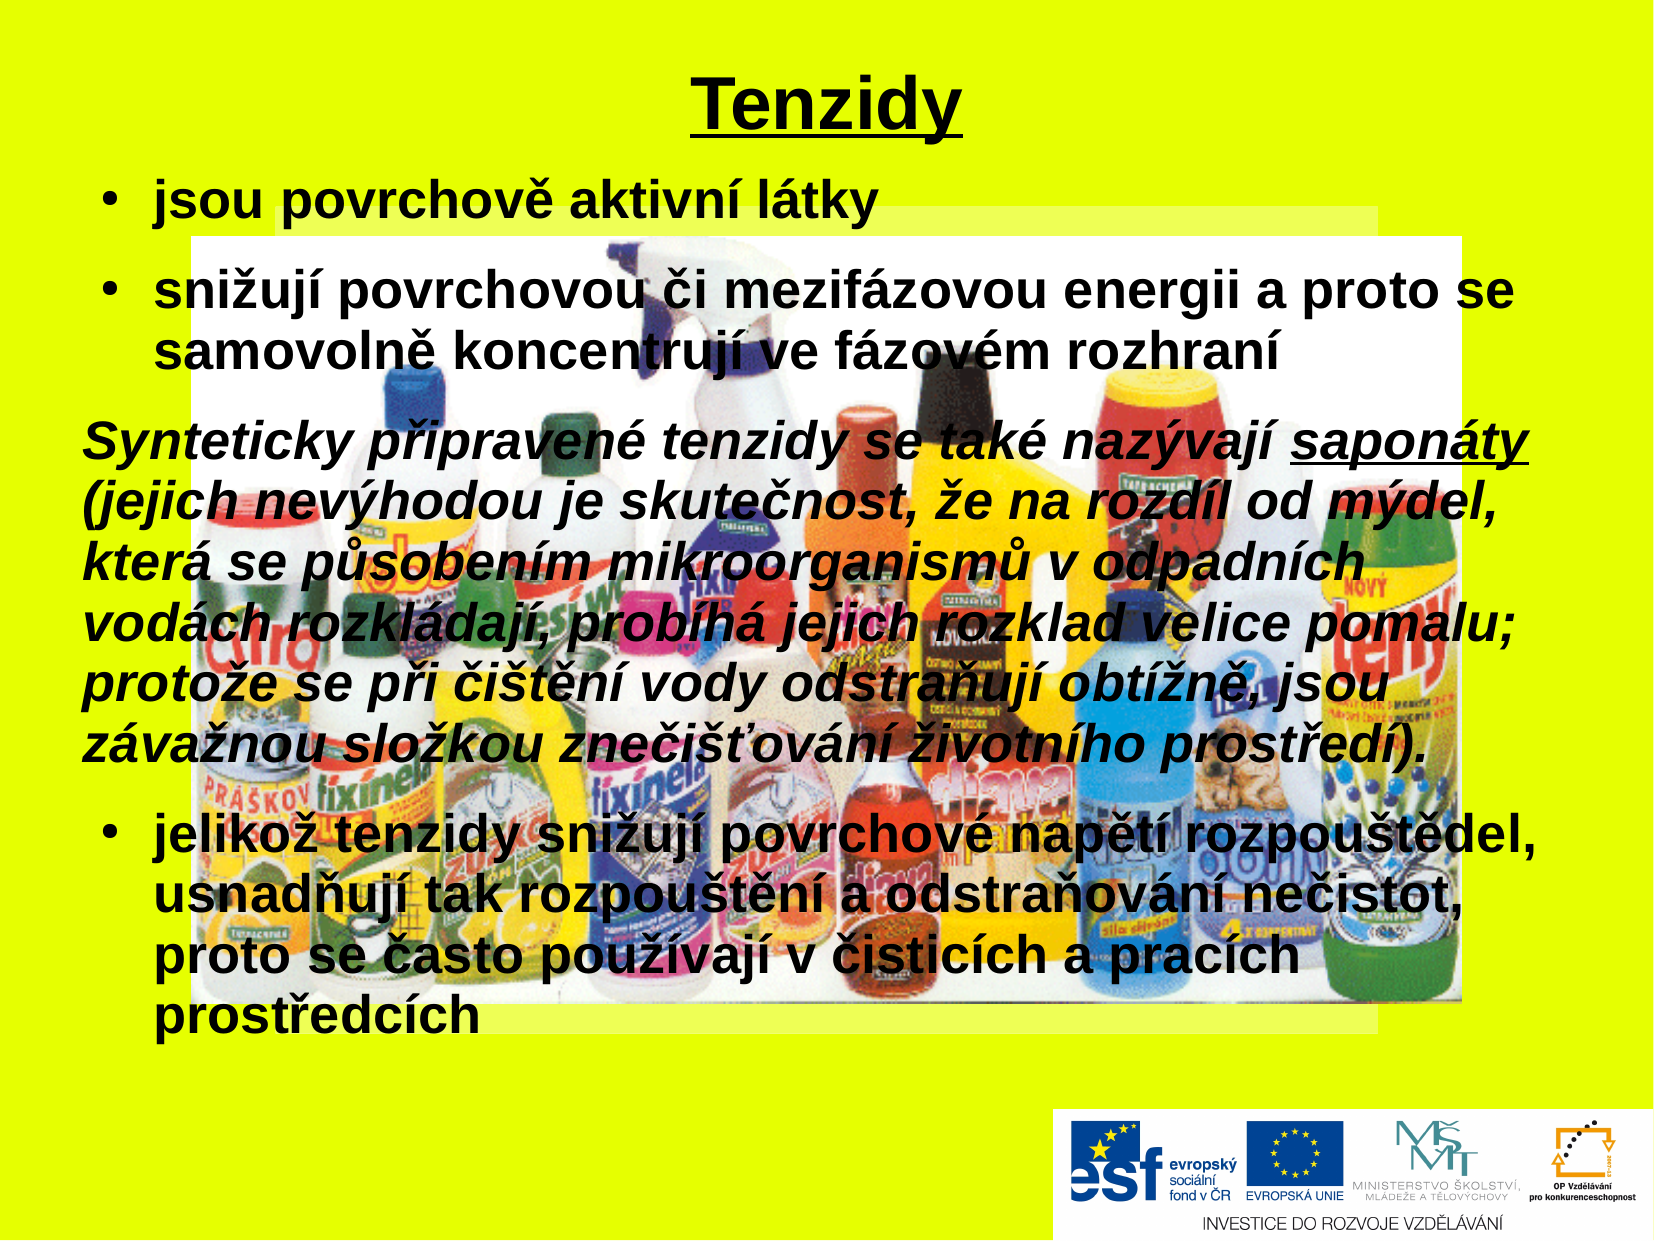

# Tenzidy
jsou povrchově aktivní látky
snižují povrchovou či mezifázovou energii a proto se samovolně koncentrují ve fázovém rozhraní
Synteticky připravené tenzidy se také nazývají saponáty (jejich nevýhodou je skutečnost, že na rozdíl od mýdel, která se působením mikroorganismů v odpadních vodách rozkládají, probíhá jejich rozklad velice pomalu; protože se při čištění vody odstraňují obtížně, jsou závažnou složkou znečišťování životního prostředí).
jelikož tenzidy snižují povrchové napětí rozpouštědel, usnadňují tak rozpouštění a odstraňování nečistot, proto se často používají v čisticích a pracích prostředcích